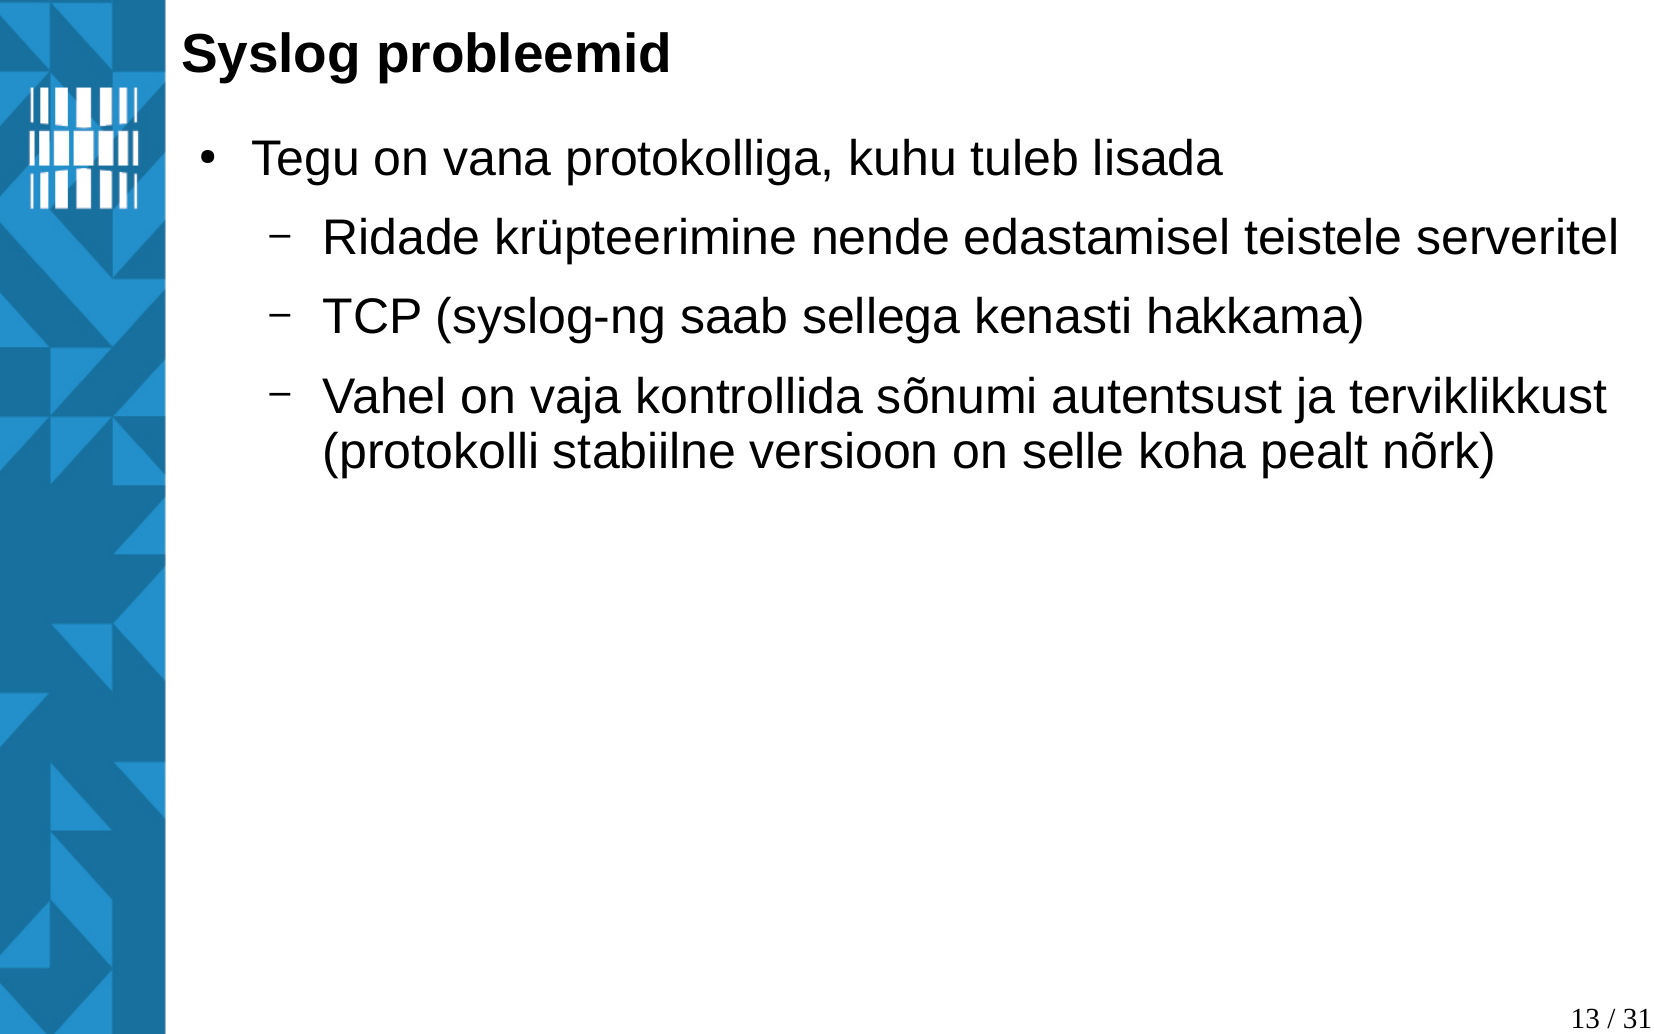

# Syslog probleemid
Tegu on vana protokolliga, kuhu tuleb lisada
Ridade krüpteerimine nende edastamisel teistele serveritel
TCP (syslog-ng saab sellega kenasti hakkama)
Vahel on vaja kontrollida sõnumi autentsust ja terviklikkust (protokolli stabiilne versioon on selle koha pealt nõrk)
13